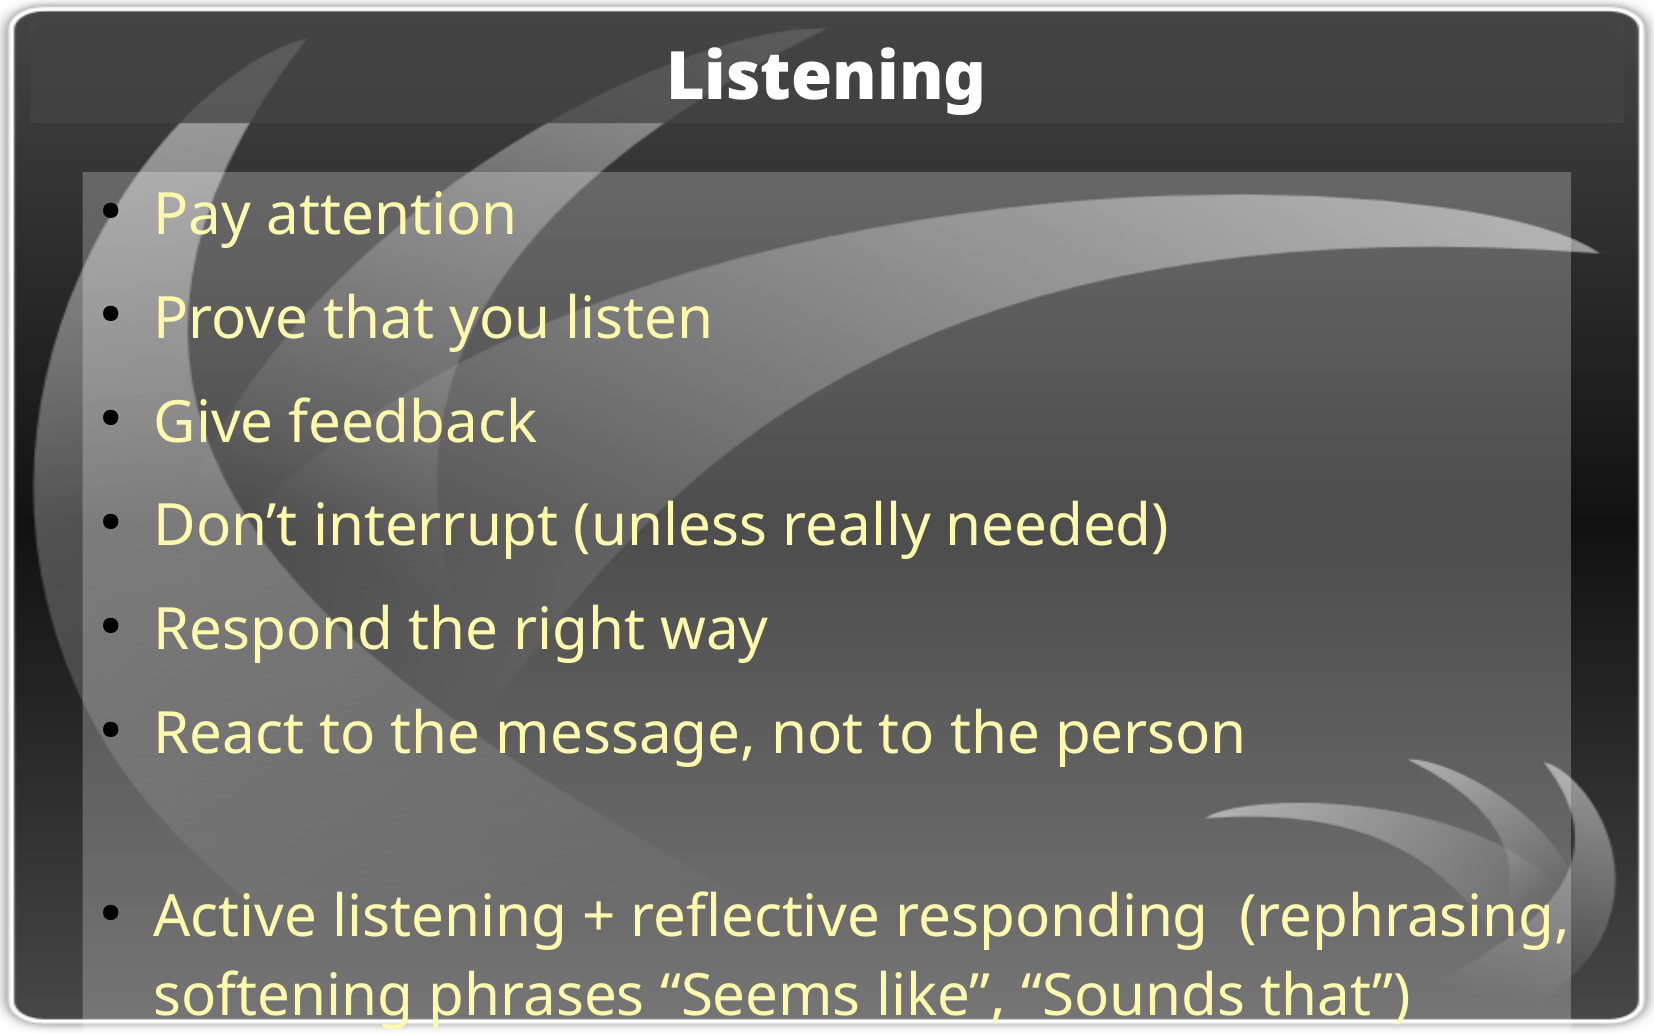

# Listening
Pay attention
Prove that you listen
Give feedback
Don’t interrupt (unless really needed)
Respond the right way
React to the message, not to the person
Active listening + reflective responding (rephrasing, softening phrases “Seems like”, “Sounds that”)